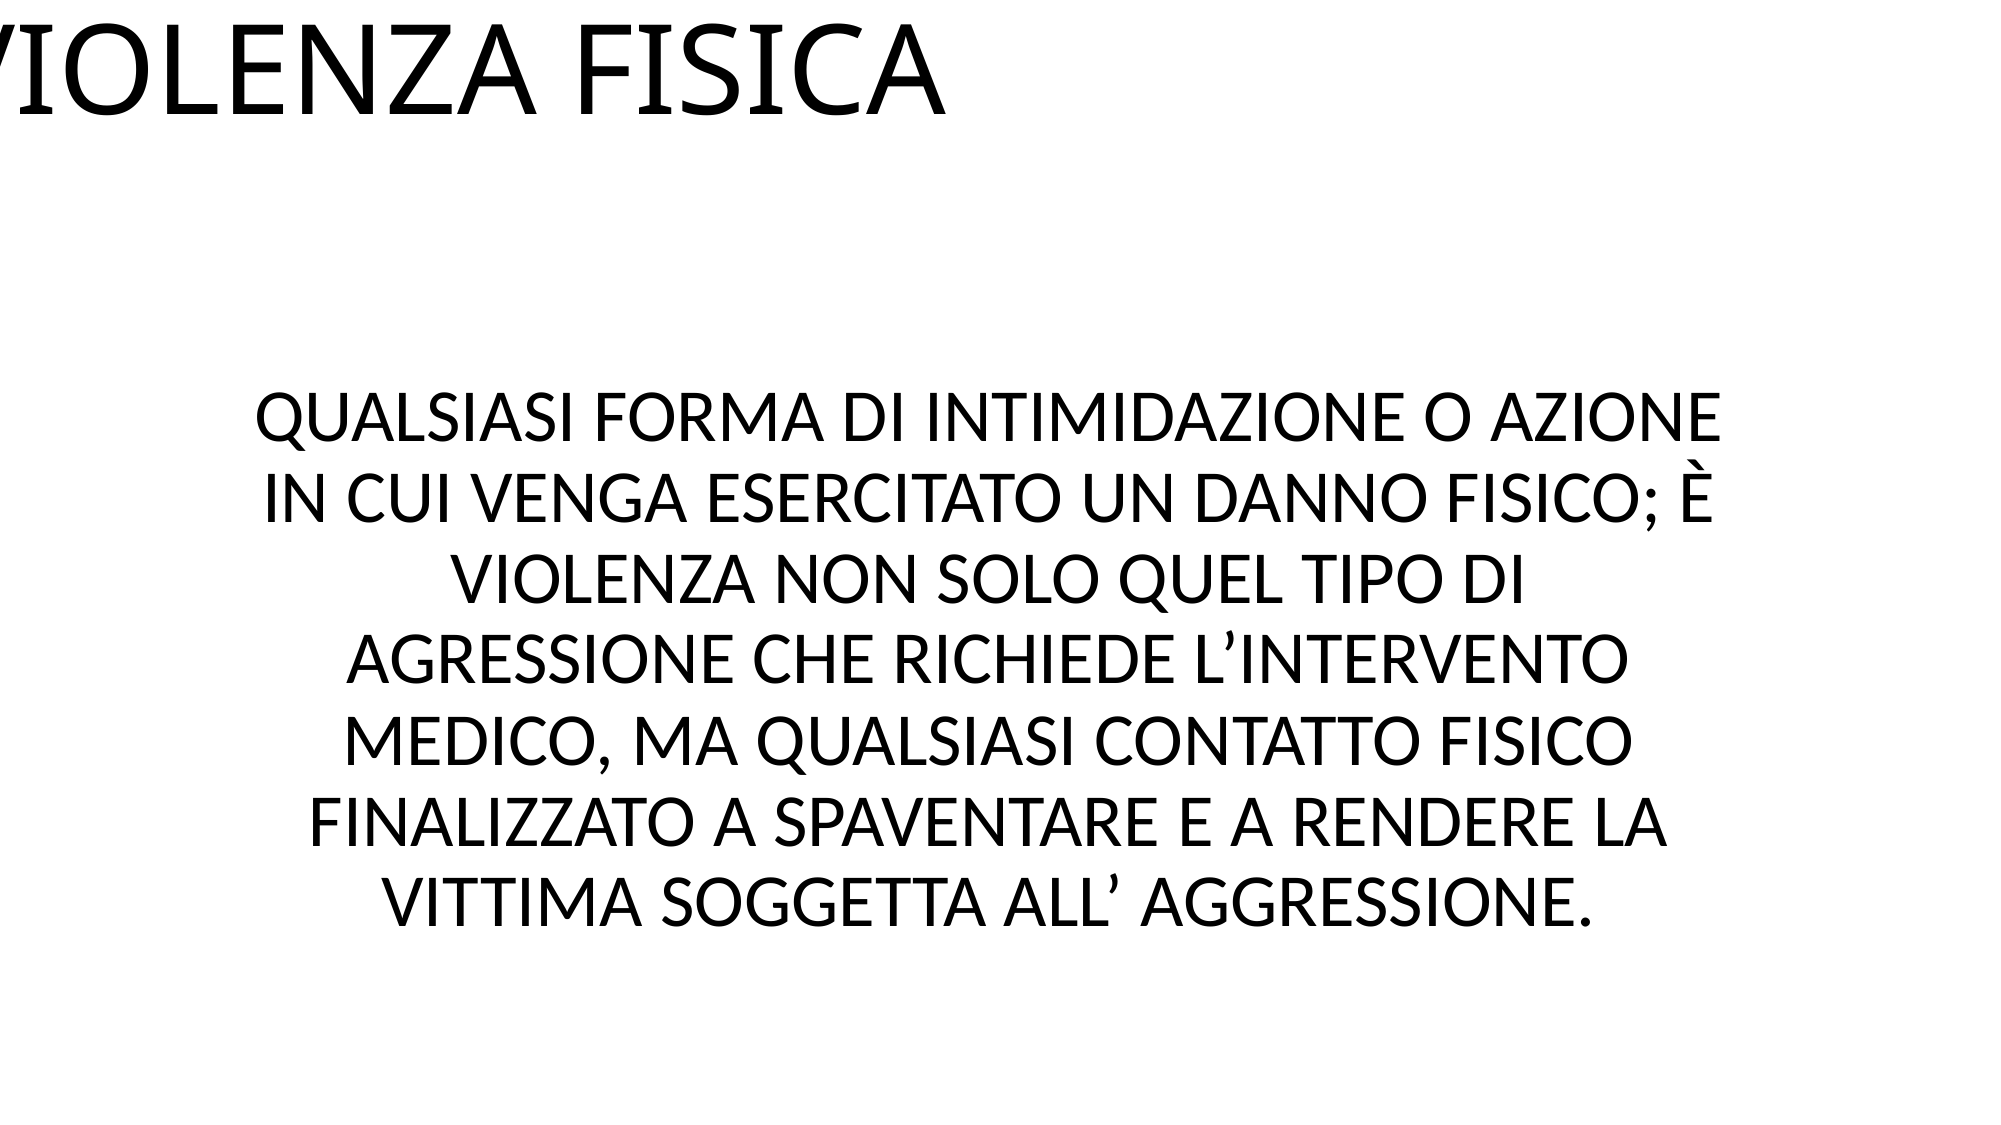

# VIOLENZA FISICA
QUALSIASI FORMA DI INTIMIDAZIONE O AZIONE IN CUI VENGA ESERCITATO UN DANNO FISICO; È VIOLENZA NON SOLO QUEL TIPO DI AGRESSIONE CHE RICHIEDE L’INTERVENTO MEDICO, MA QUALSIASI CONTATTO FISICO FINALIZZATO A SPAVENTARE E A RENDERE LA VITTIMA SOGGETTA ALL’ AGGRESSIONE.